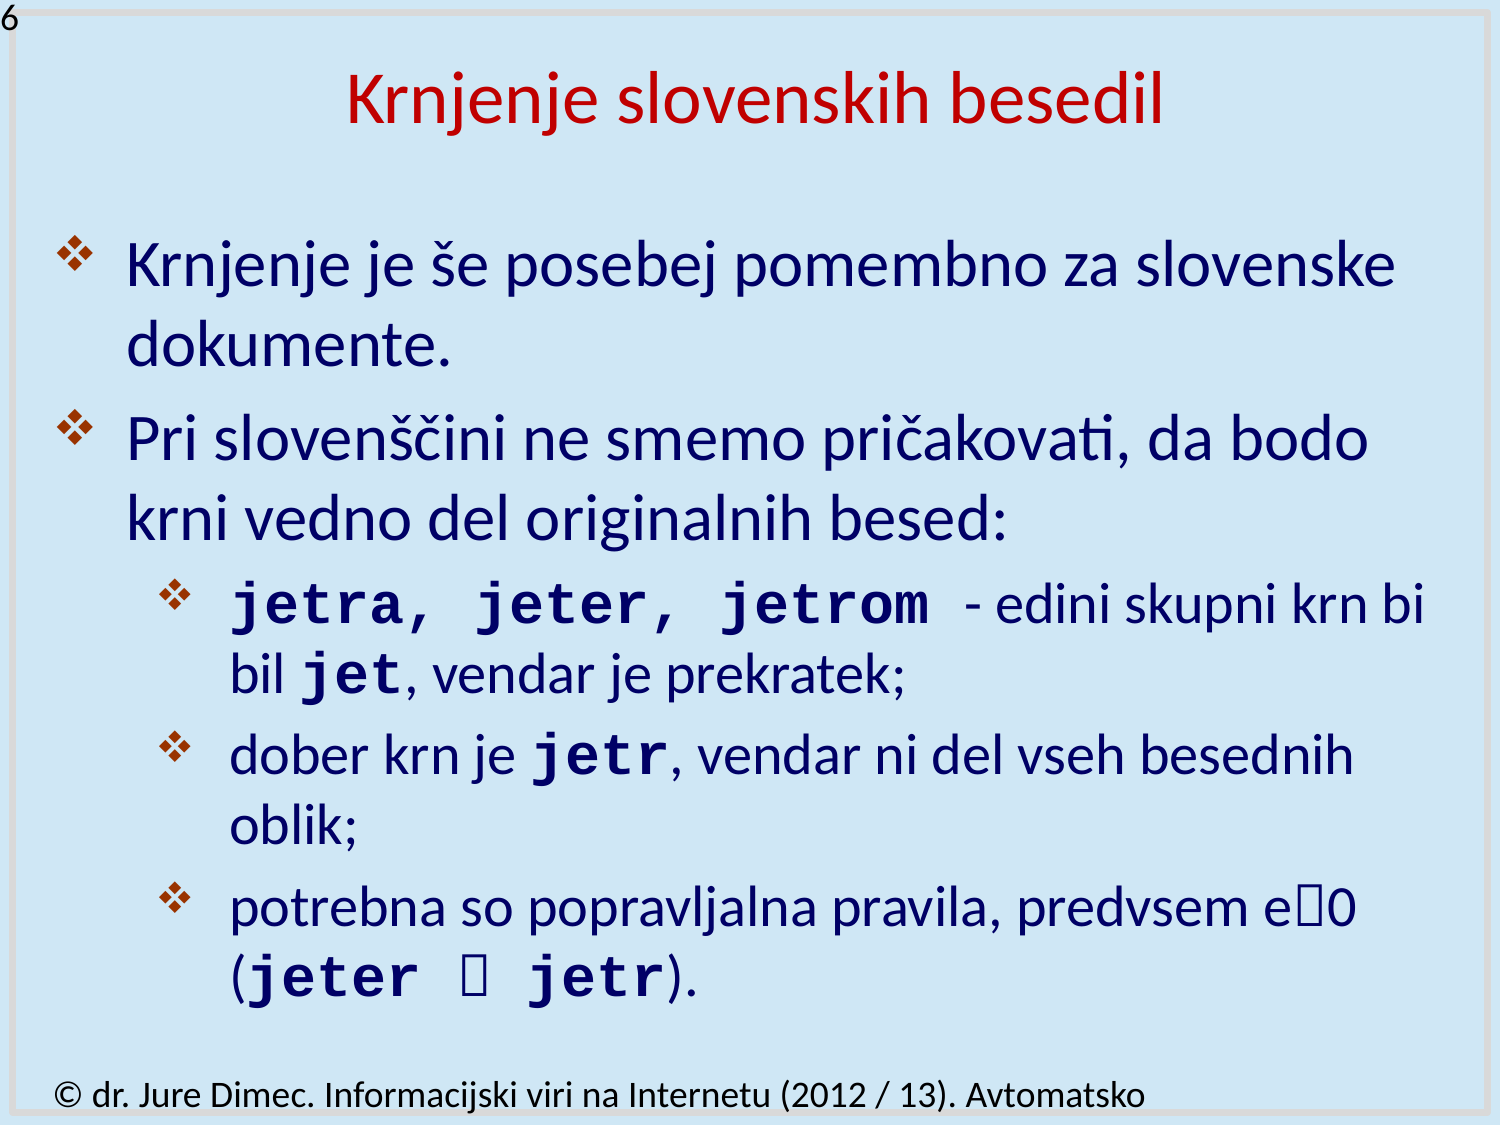

# Krnjenje slovenskih besedil
Krnjenje je še posebej pomembno za slovenske dokumente.
Pri slovenščini ne smemo pričakovati, da bodo krni vedno del originalnih besed:
jetra, jeter, jetrom - edini skupni krn bi bil jet, vendar je prekratek;
dober krn je jetr, vendar ni del vseh besednih oblik;
potrebna so popravljalna pravila, predvsem e0
(jeter  jetr).
© dr. Jure Dimec. Informacijski viri na Internetu (2012 / 13). Avtomatsko indeksiranje 2.